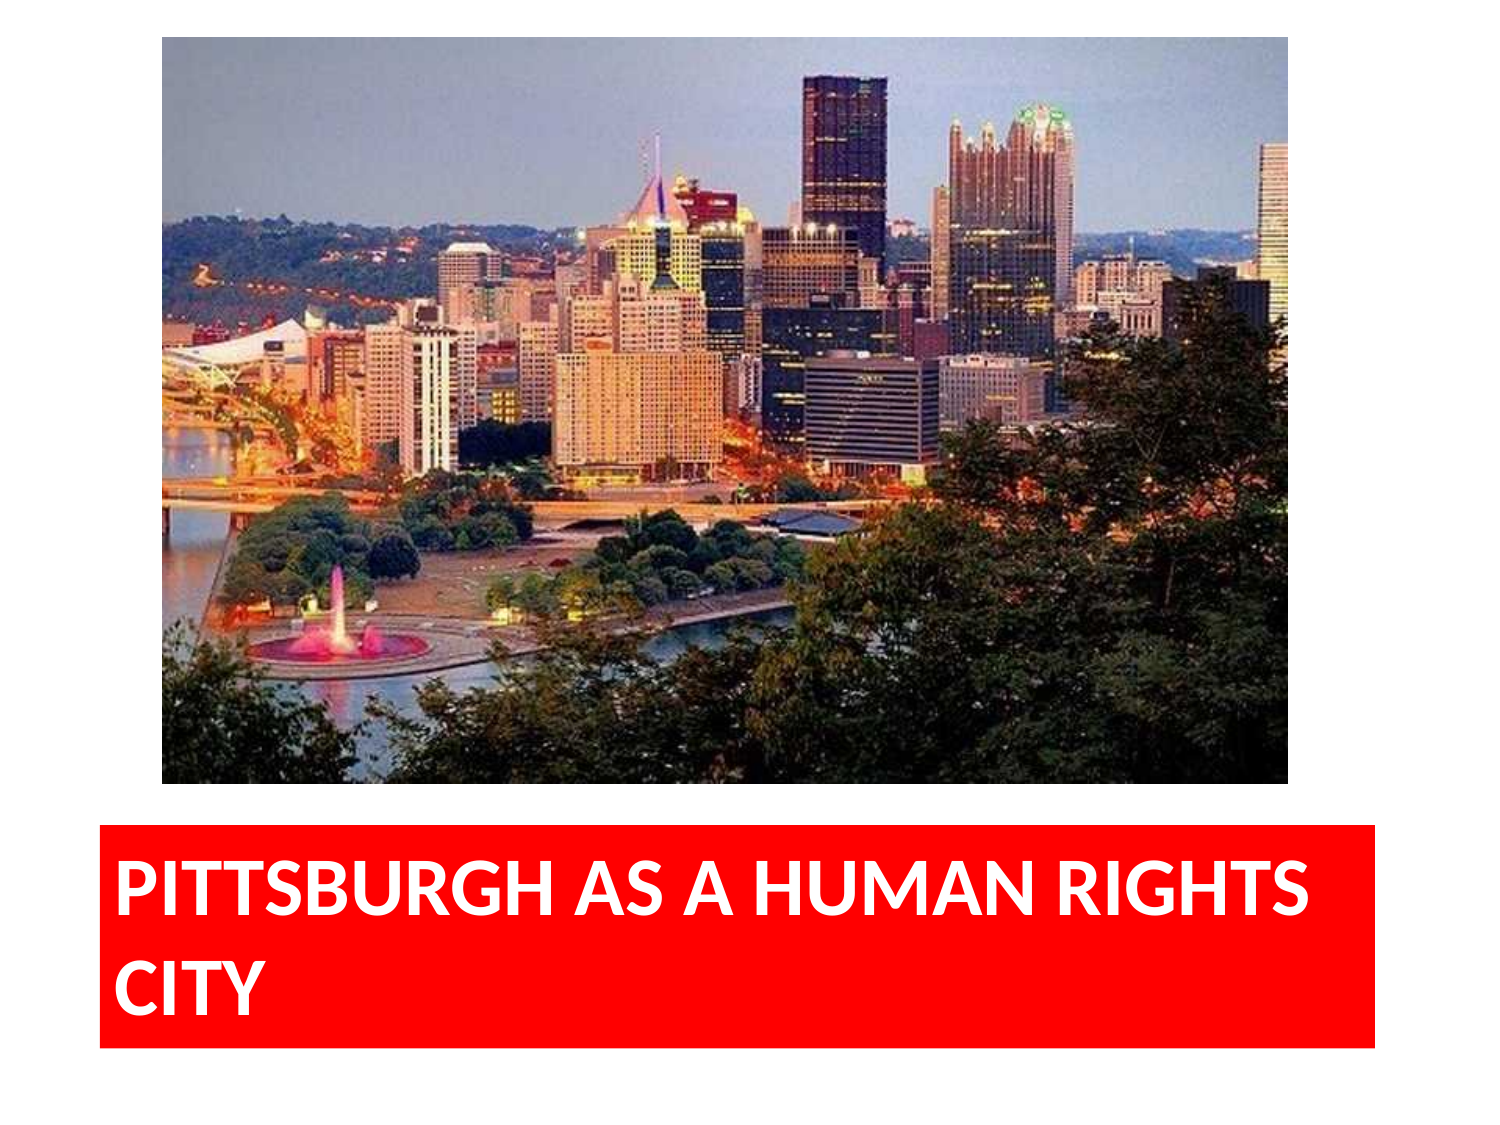

# Pittsburgh as a Human Rights City